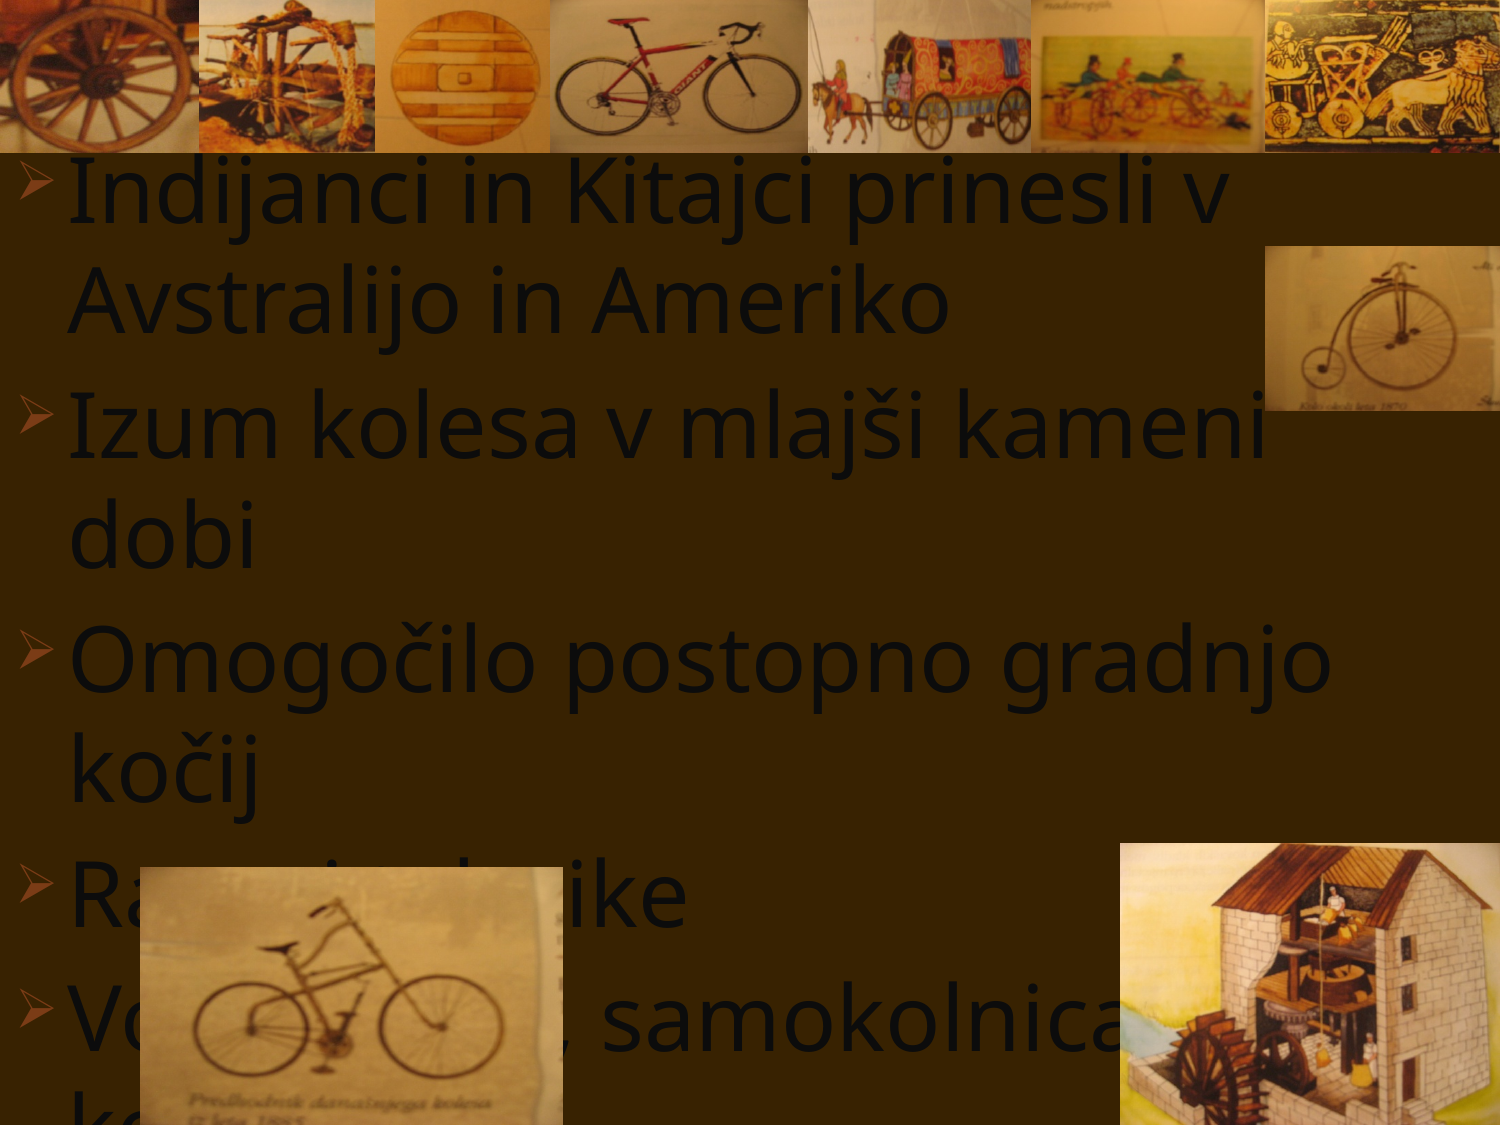

Indijanci in Kitajci prinesli v Avstralijo in Ameriko
Izum kolesa v mlajši kameni dobi
Omogočilo postopno gradnjo kočij
Razvoj tehnike
Vodno kolo, samokolnica, kolo, . . .
#